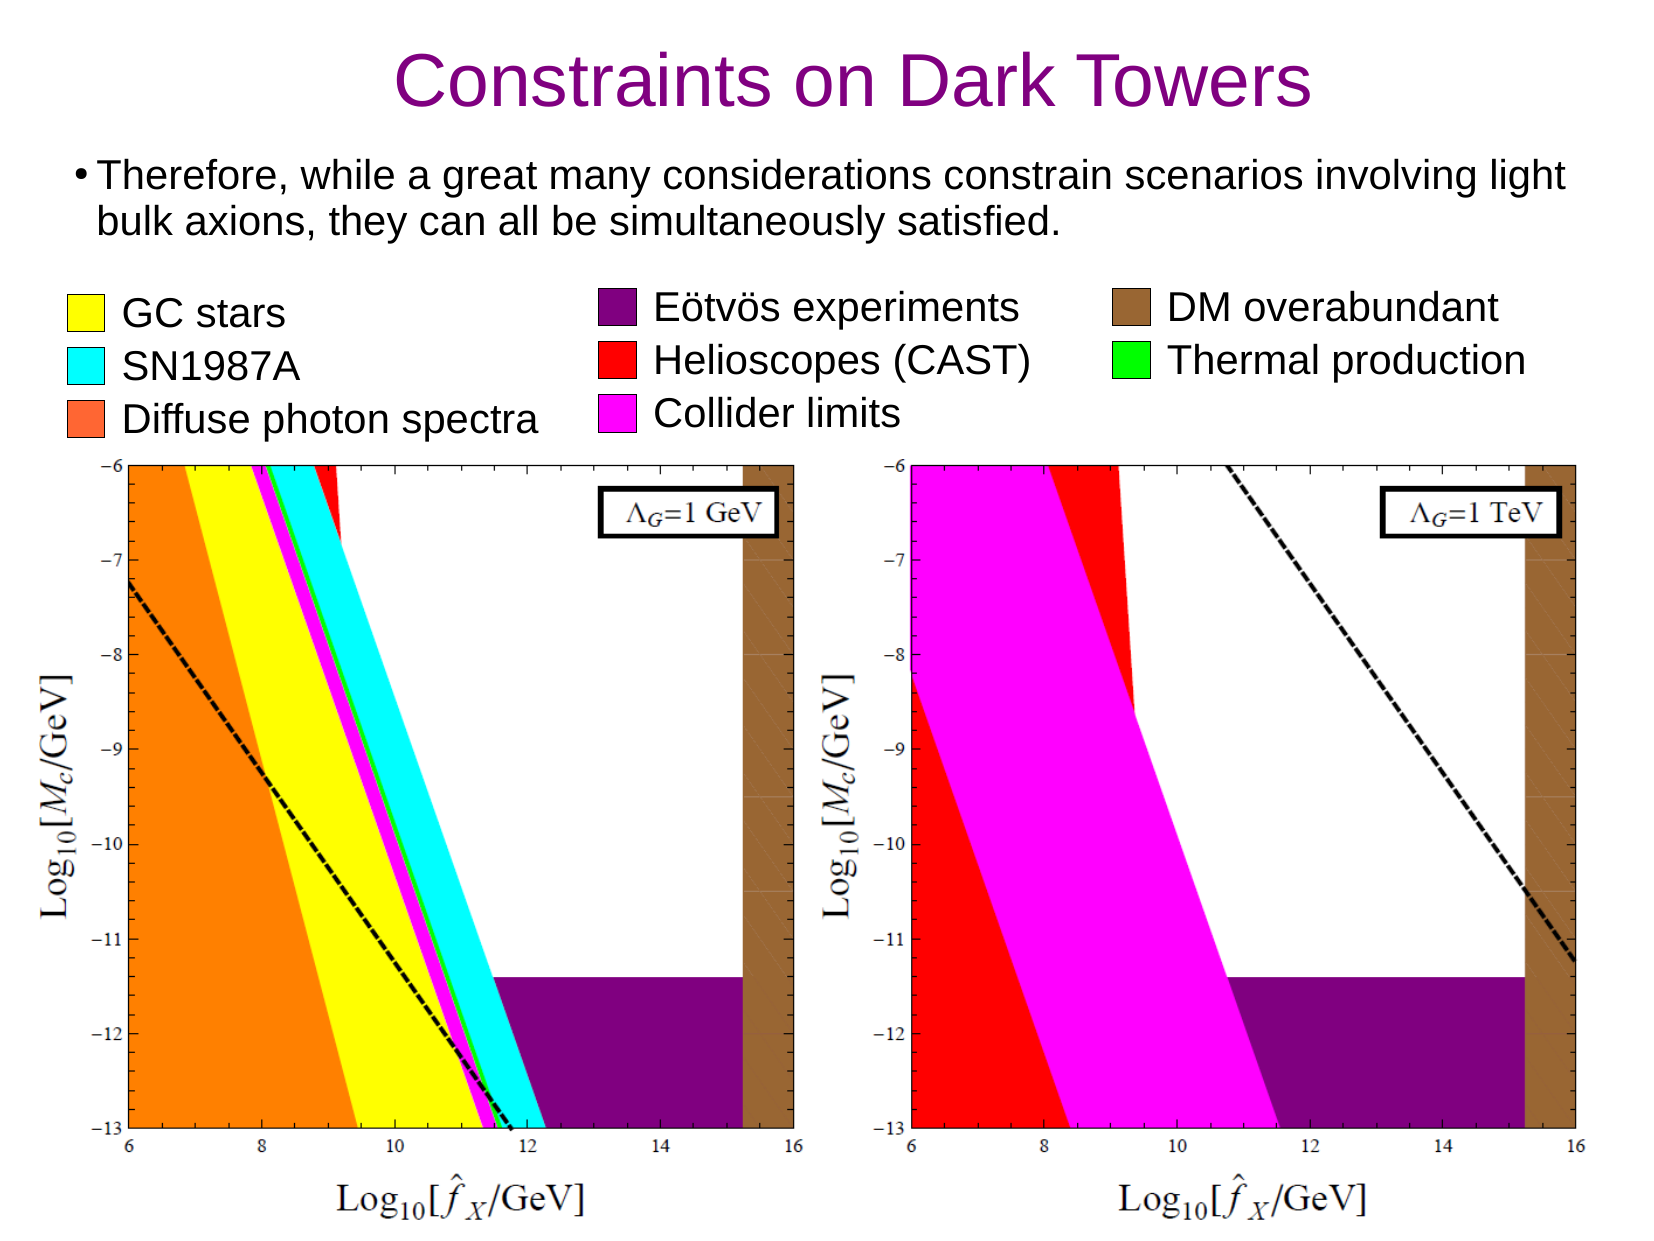

Constraints on Dark Towers
Therefore, while a great many considerations constrain scenarios involving light bulk axions, they can all be simultaneously satisfied.
DM overabundant
Eötvös experiments
GC stars
Helioscopes (CAST)
Thermal production
SN1987A
Collider limits
Diffuse photon spectra